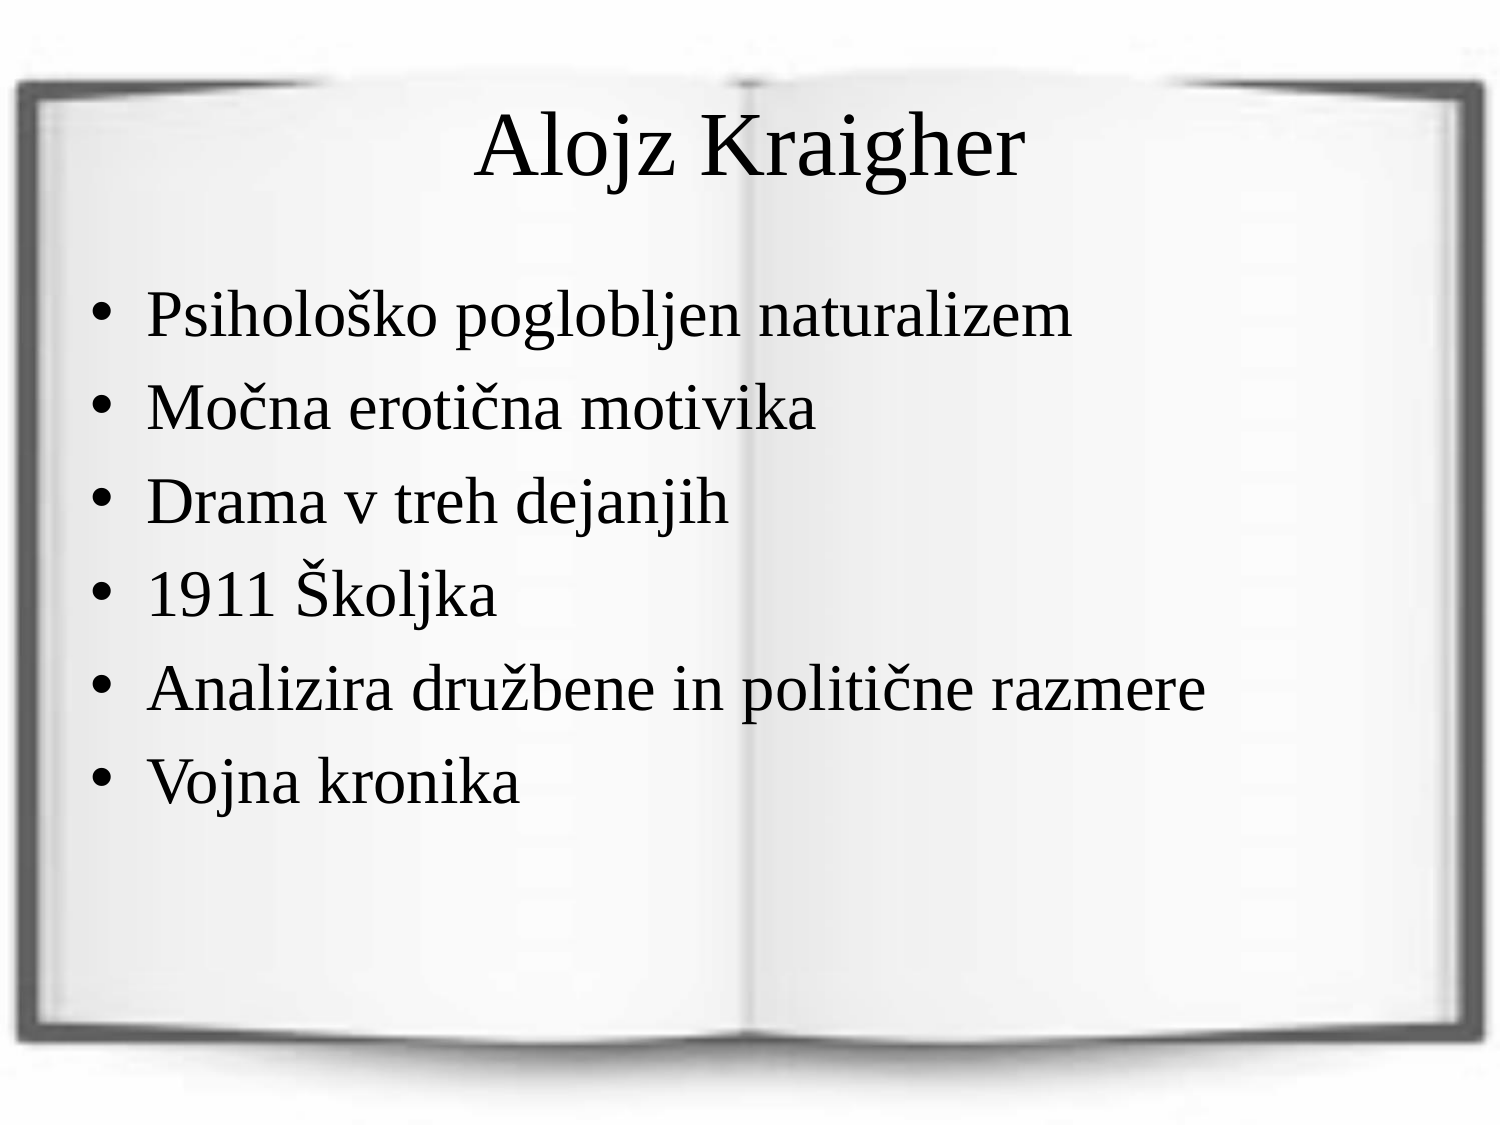

# Alojz Kraigher
Psihološko poglobljen naturalizem
Močna erotična motivika
Drama v treh dejanjih
1911 Školjka
Analizira družbene in politične razmere
Vojna kronika